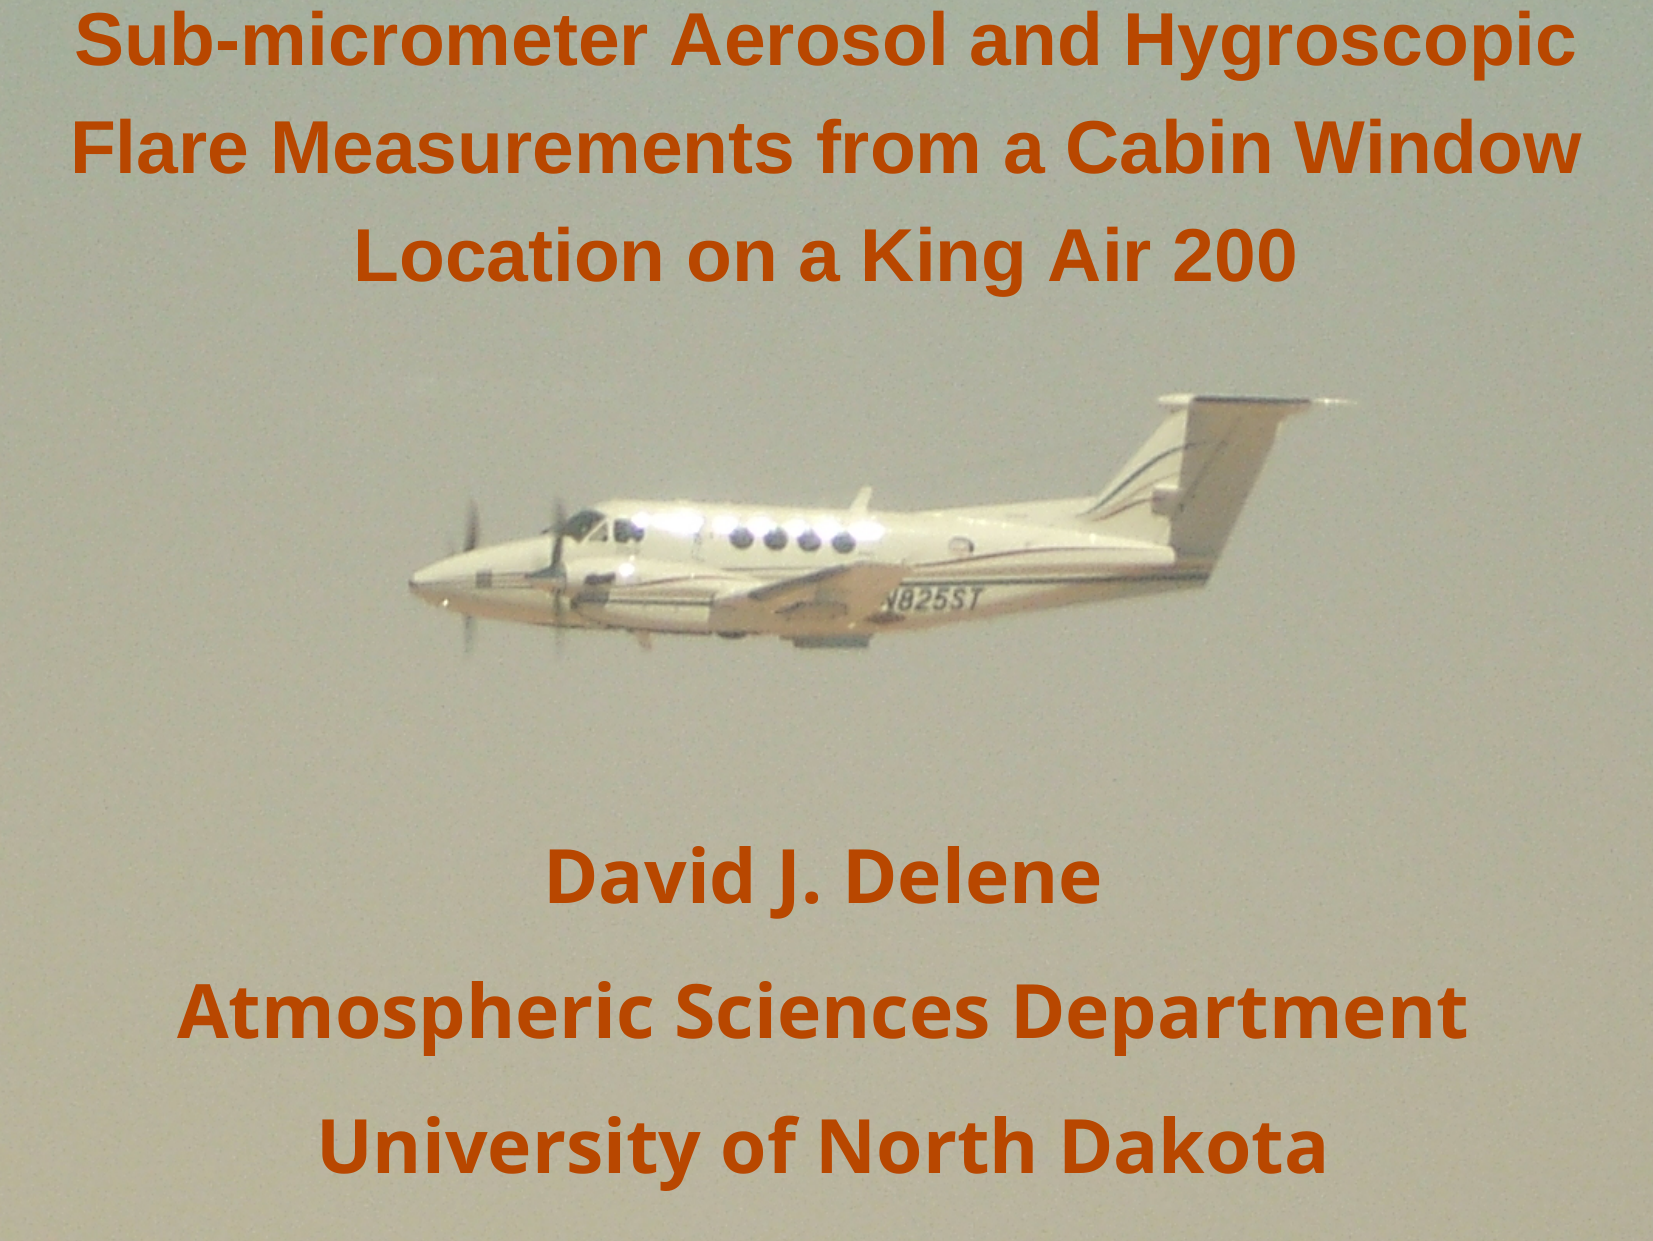

Sub-micrometer Aerosol and Hygroscopic Flare Measurements from a Cabin Window Location on a King Air 200
David J. Delene
Atmospheric Sciences Department
University of North Dakota